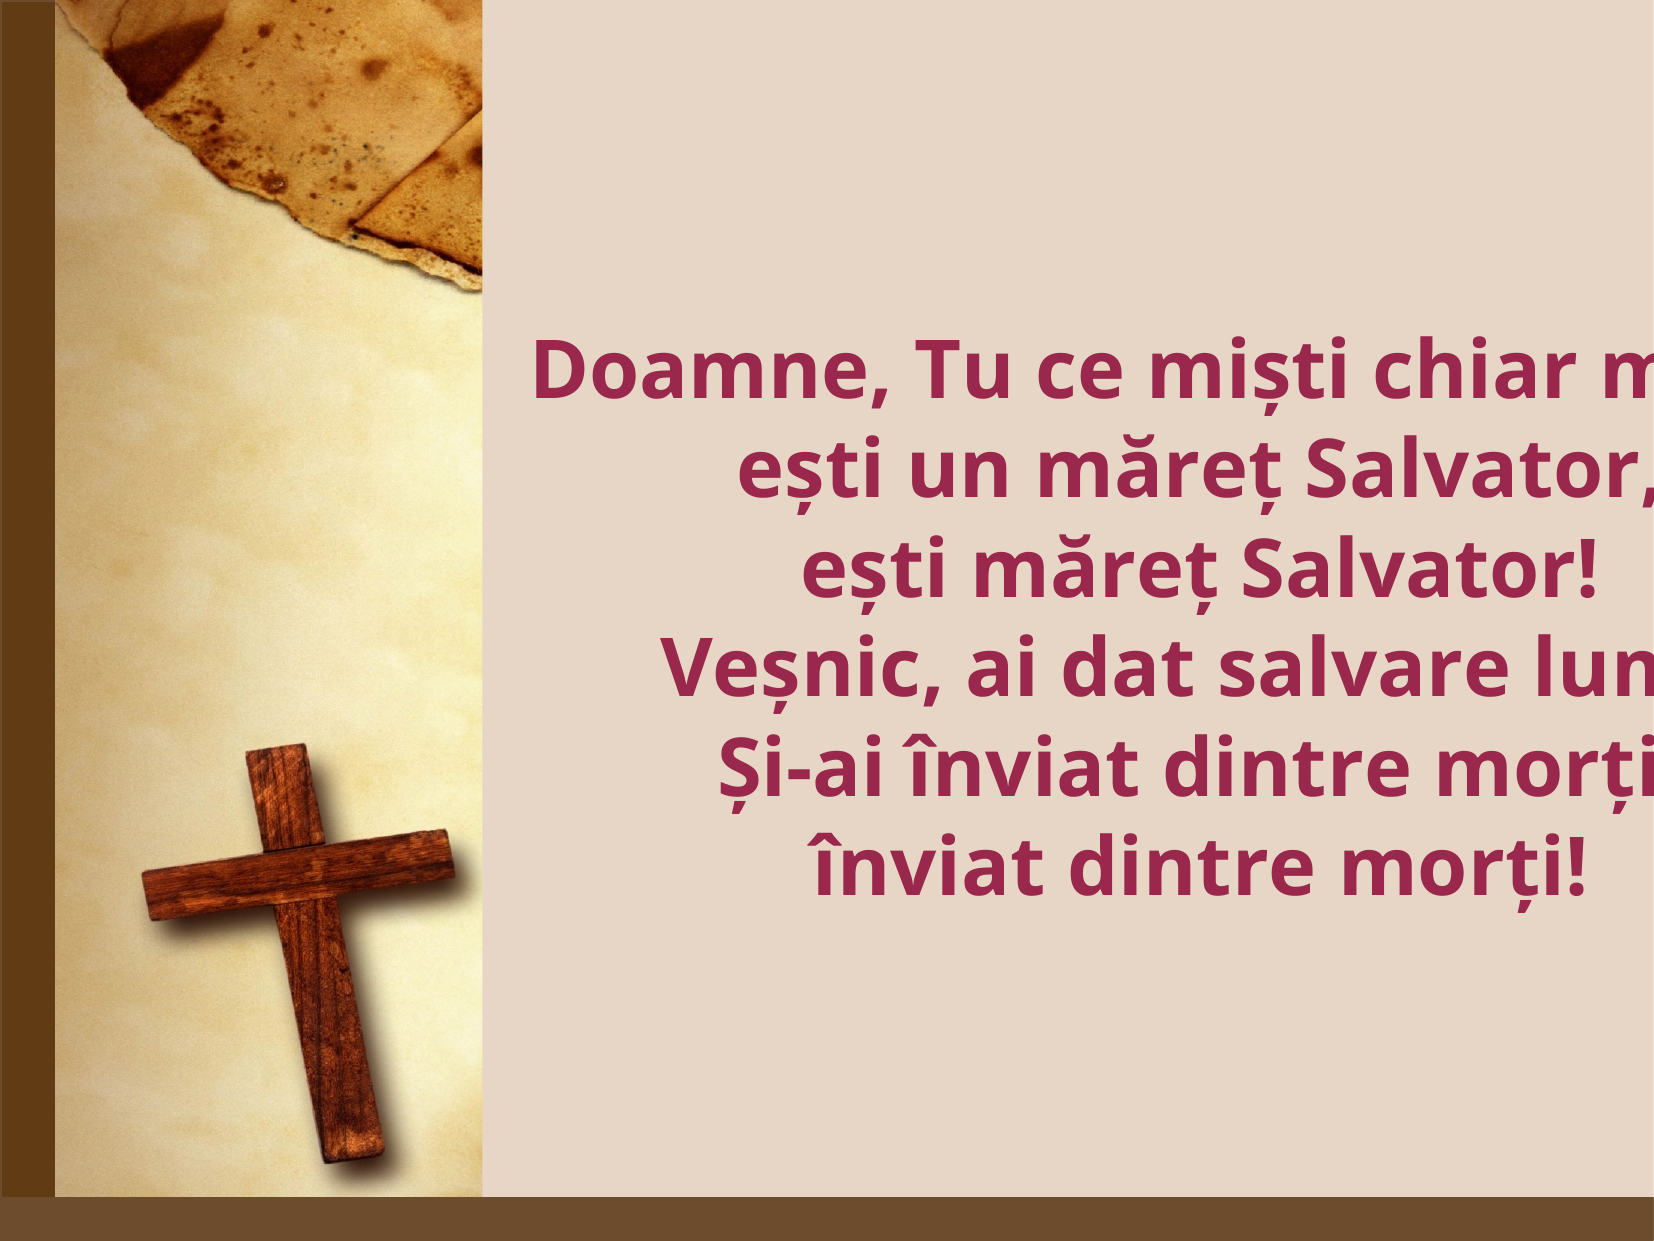

Doamne, Tu ce miști chiar munții
ești un măreț Salvator,
ești măreț Salvator!
Veșnic, ai dat salvare lumii
Și-ai înviat dintre morți,
înviat dintre morți!